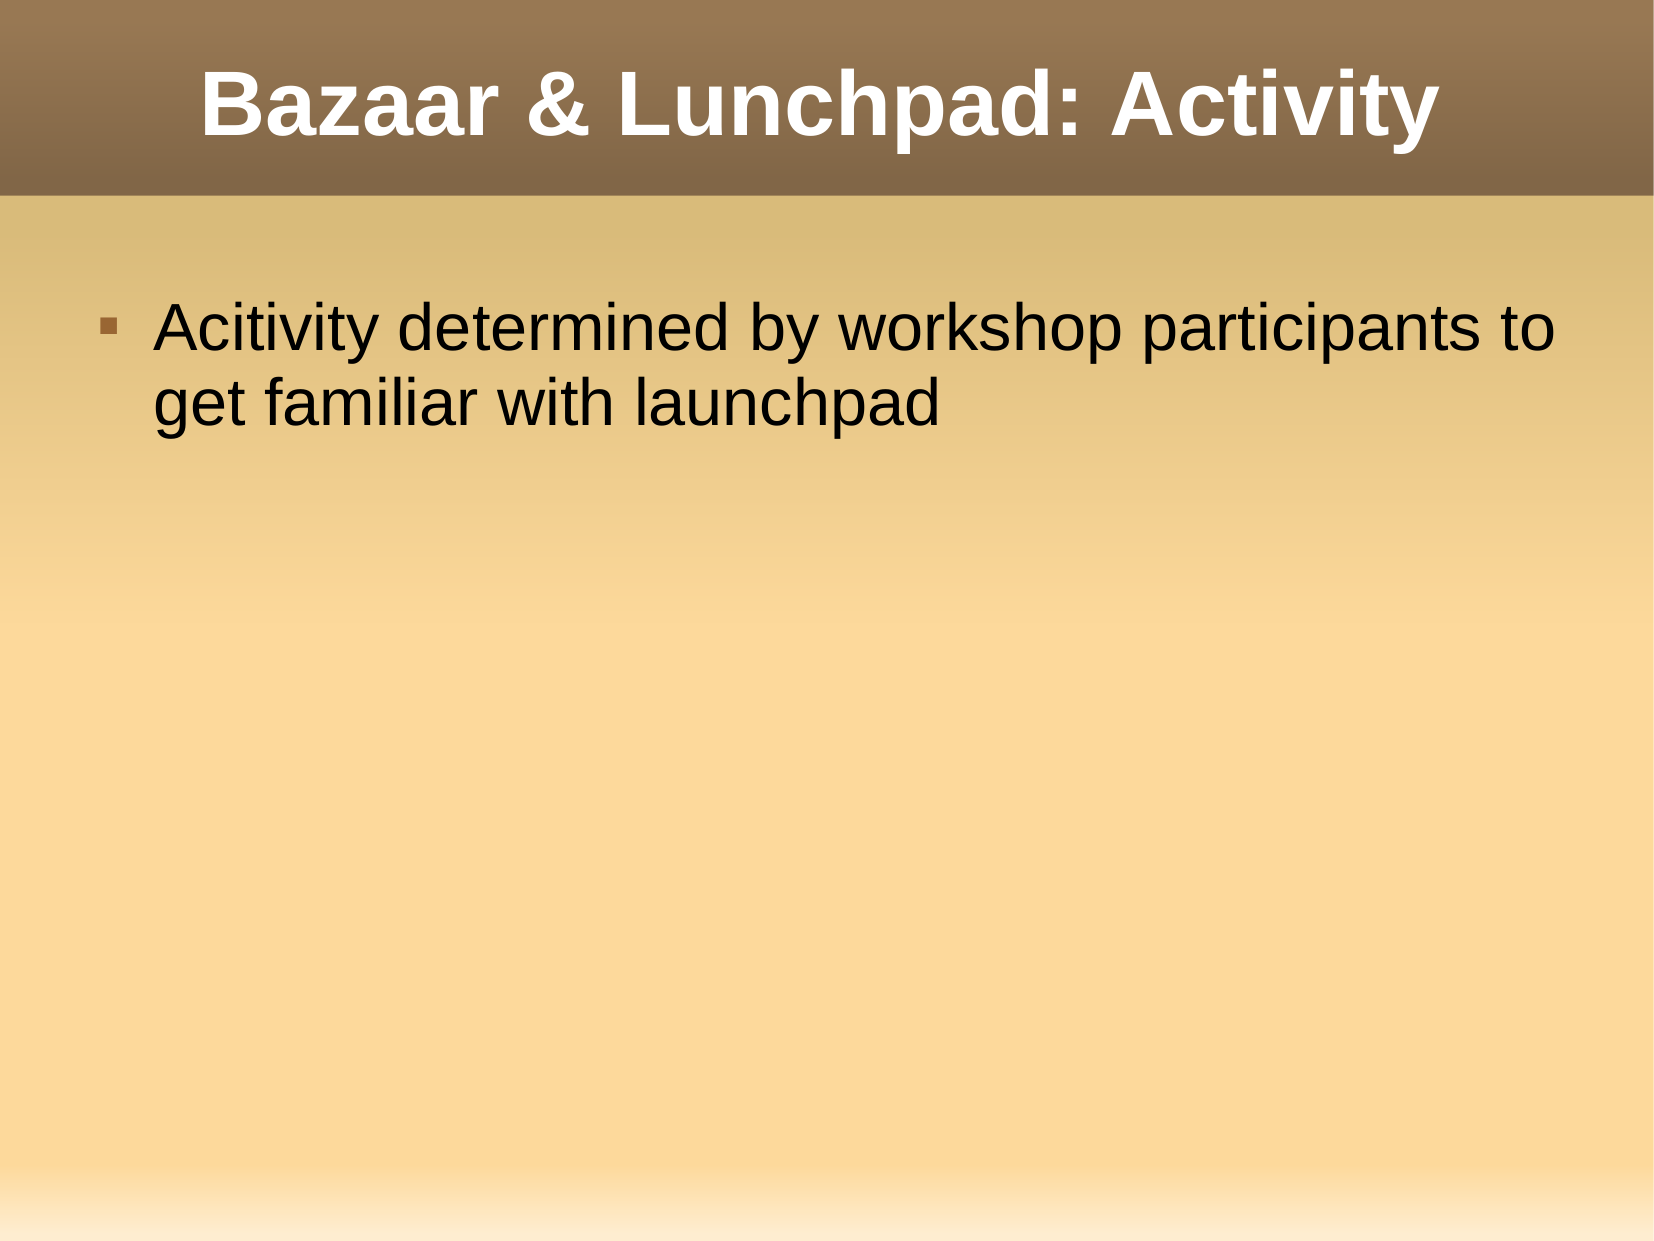

# Bazaar & Lunchpad: Activity
Acitivity determined by workshop participants to get familiar with launchpad